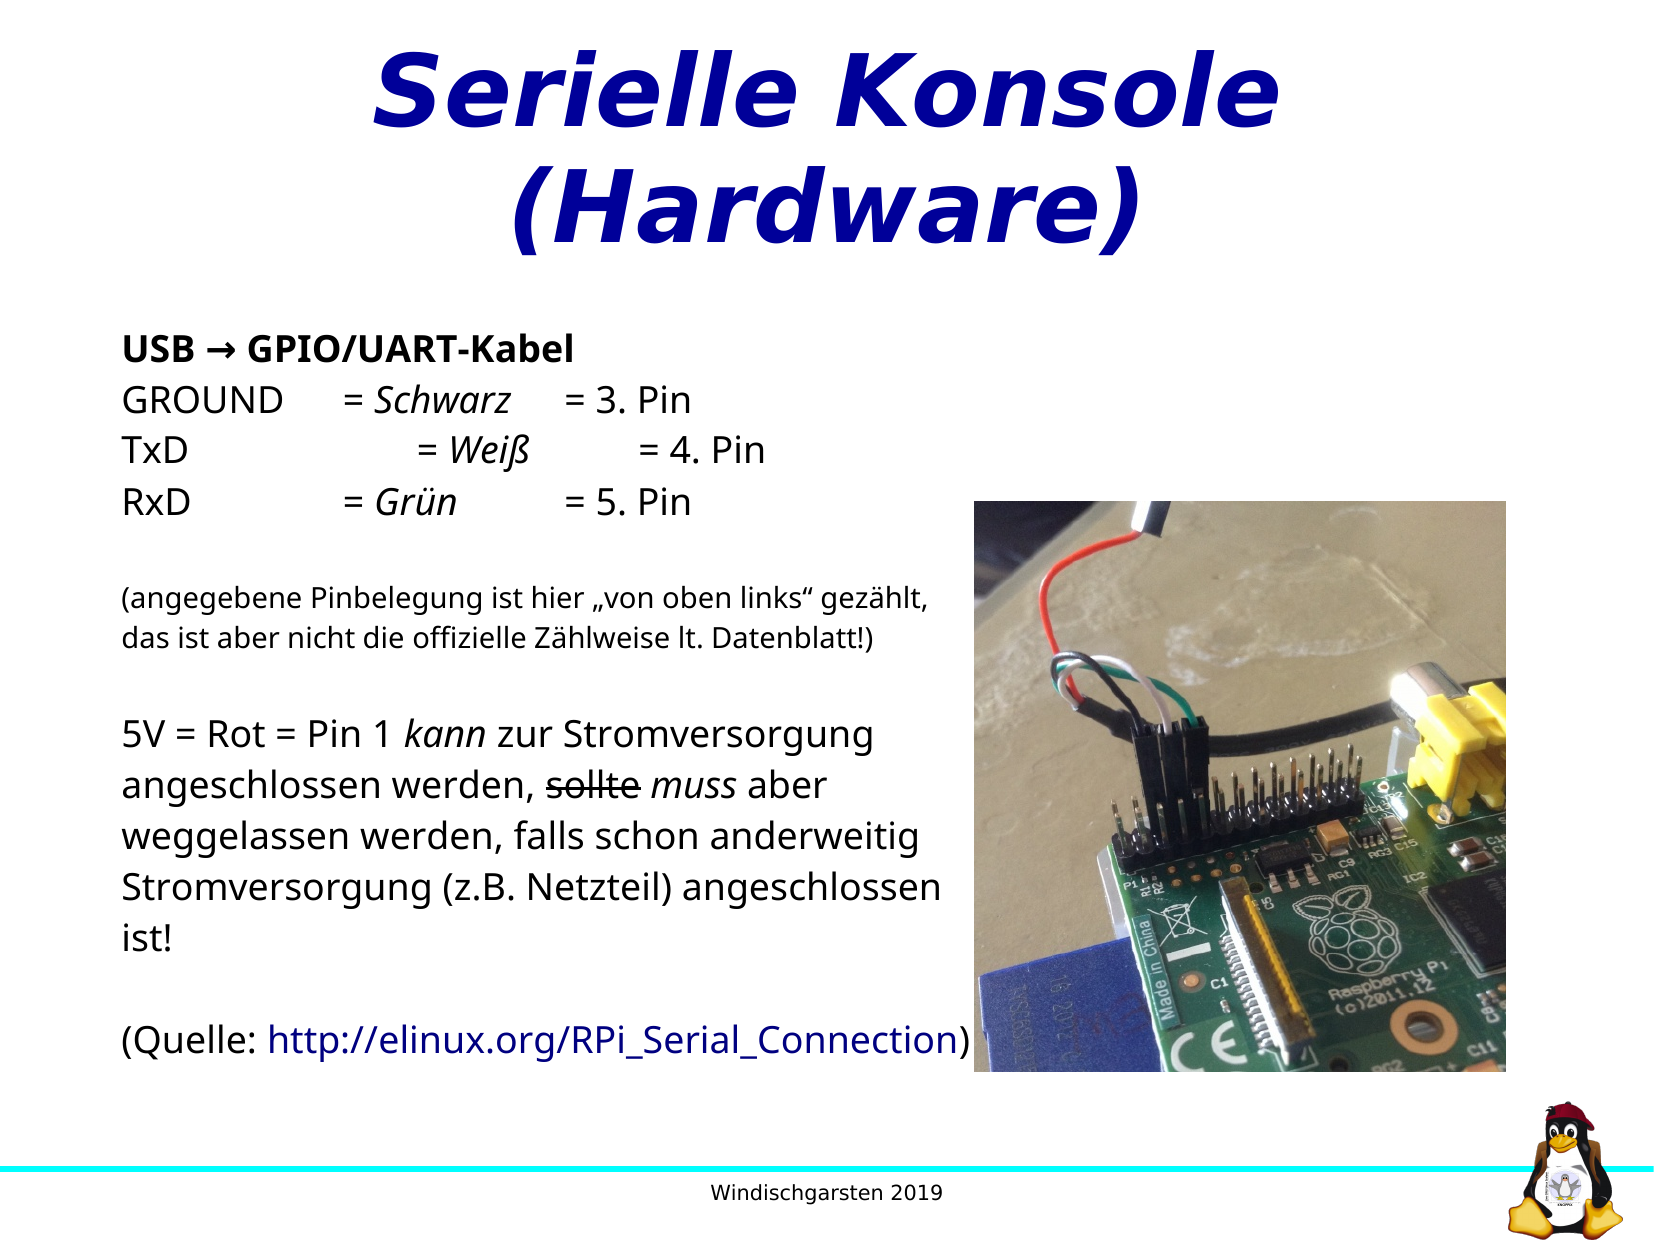

# Serielle Konsole (Hardware)
USB → GPIO/UART-Kabel
GROUND 	= Schwarz 	= 3. Pin
TxD 			= Weiß		= 4. Pin
RxD 		= Grün 		= 5. Pin
(angegebene Pinbelegung ist hier „von oben links“ gezählt,
das ist aber nicht die offizielle Zählweise lt. Datenblatt!)
5V = Rot = Pin 1 kann zur Stromversorgung
angeschlossen werden, sollte muss aber
weggelassen werden, falls schon anderweitig
Stromversorgung (z.B. Netzteil) angeschlossen
ist!
(Quelle: http://elinux.org/RPi_Serial_Connection)